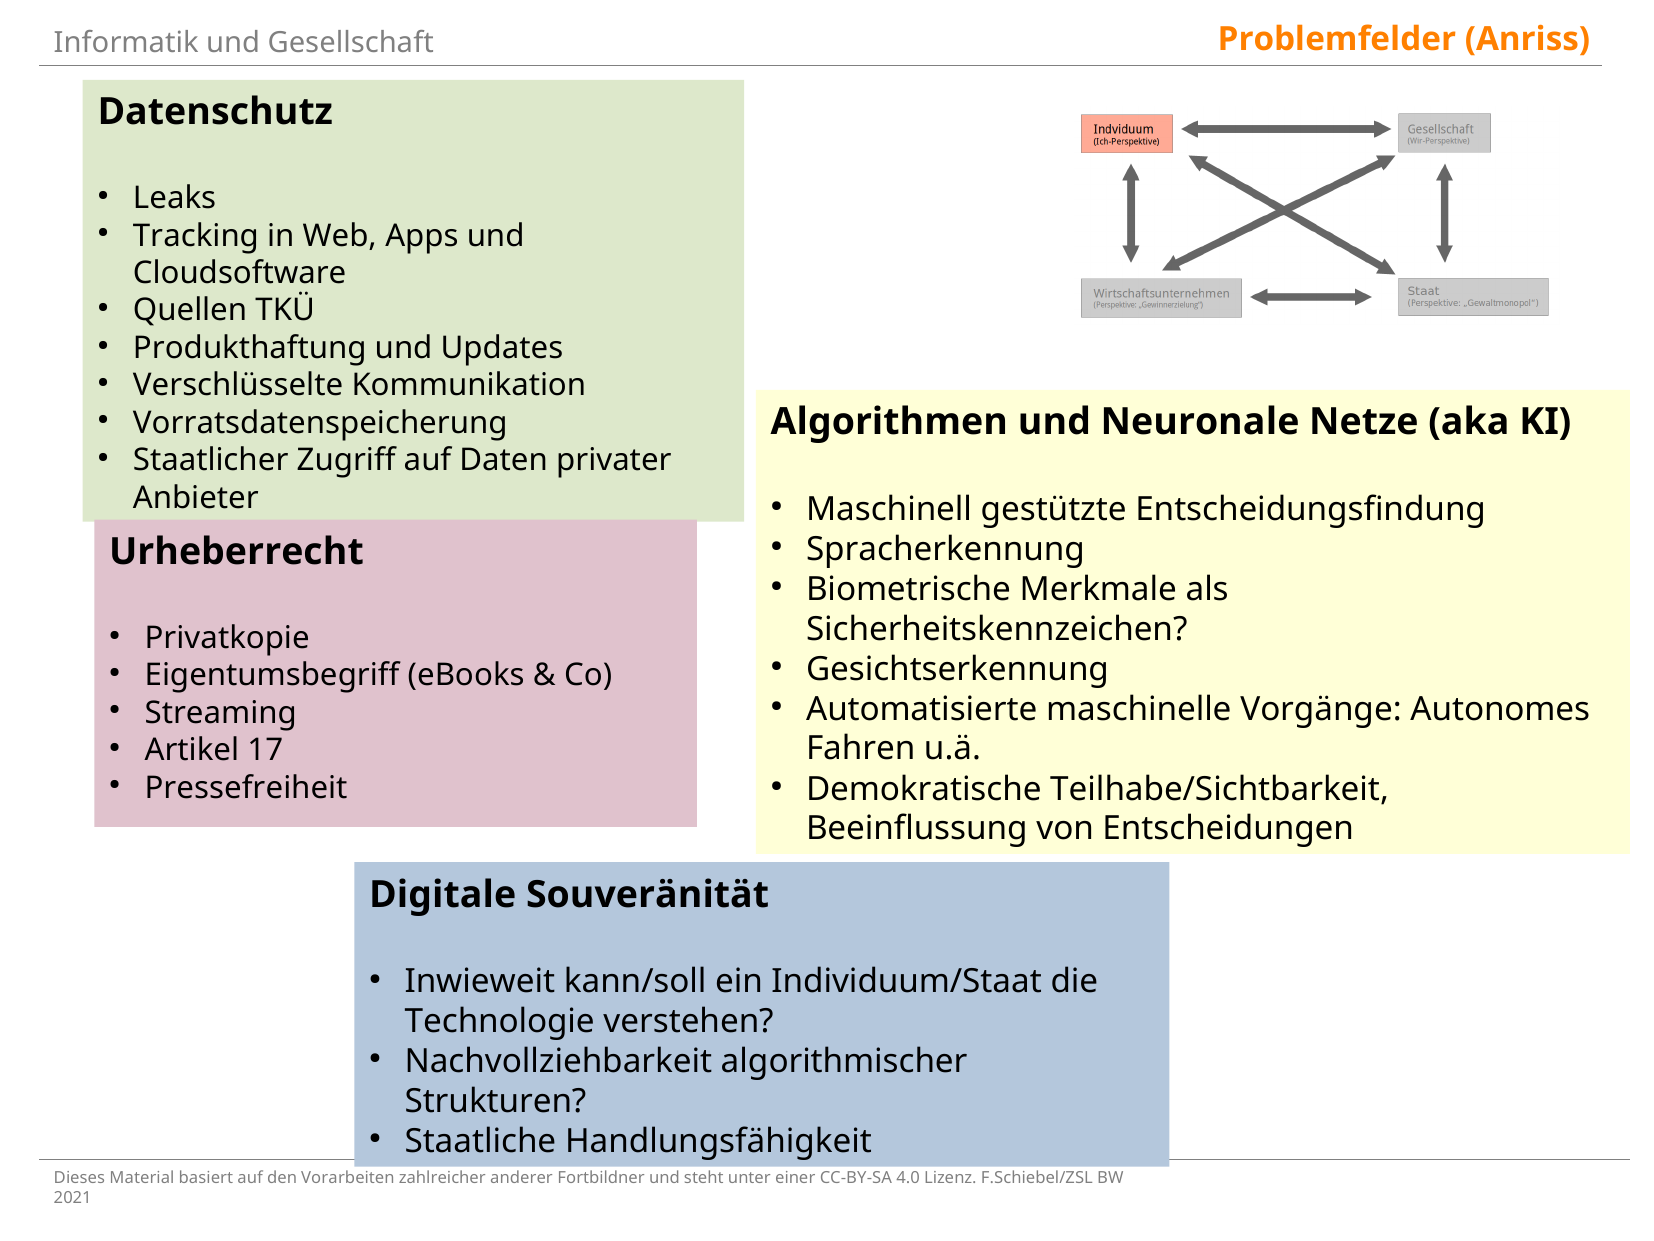

Problemfelder (Anriss)
Informatik und Gesellschaft
Datenschutz
Leaks
Tracking in Web, Apps und Cloudsoftware
Quellen TKÜ
Produkthaftung und Updates
Verschlüsselte Kommunikation
Vorratsdatenspeicherung
Staatlicher Zugriff auf Daten privater Anbieter
Algorithmen und Neuronale Netze (aka KI)
Maschinell gestützte Entscheidungsfindung
Spracherkennung
Biometrische Merkmale als Sicherheitskennzeichen?
Gesichtserkennung
Automatisierte maschinelle Vorgänge: Autonomes Fahren u.ä.
Demokratische Teilhabe/Sichtbarkeit, Beeinflussung von Entscheidungen
Urheberrecht
Privatkopie
Eigentumsbegriff (eBooks & Co)
Streaming
Artikel 17
Pressefreiheit
Digitale Souveränität
Inwieweit kann/soll ein Individuum/Staat die Technologie verstehen?
Nachvollziehbarkeit algorithmischer Strukturen?
Staatliche Handlungsfähigkeit